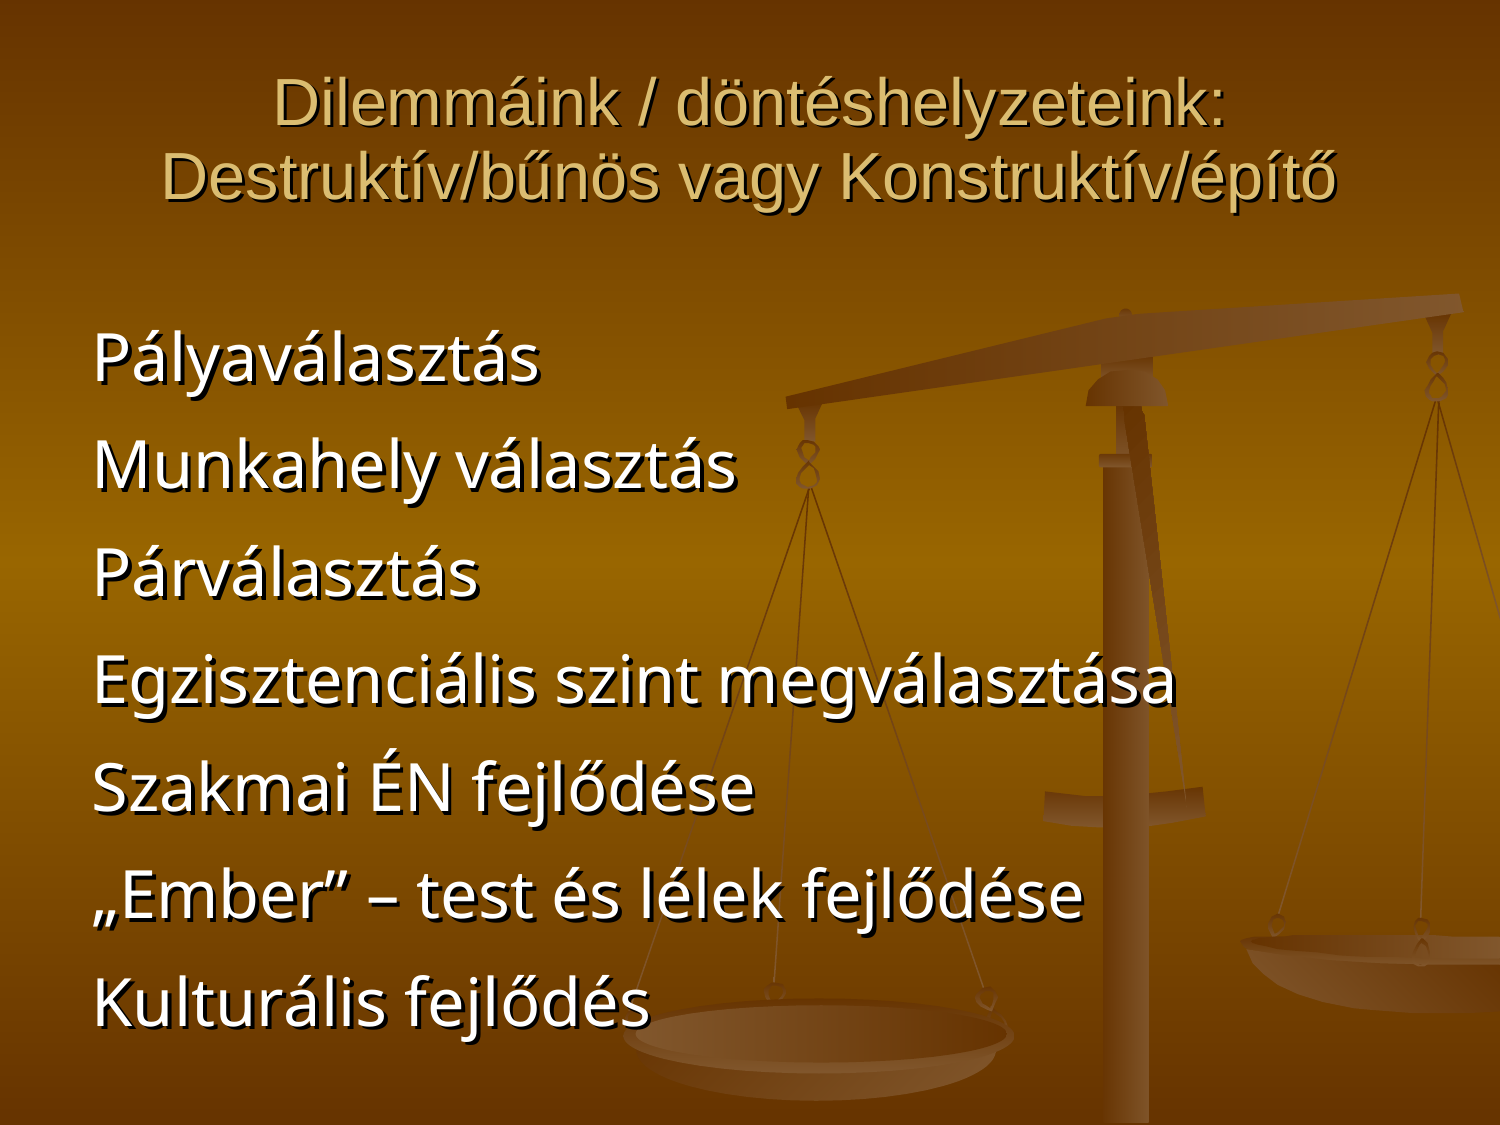

# Dilemmáink / döntéshelyzeteink: Destruktív/bűnös vagy Konstruktív/építő
Pályaválasztás
Munkahely választás
Párválasztás
Egzisztenciális szint megválasztása
Szakmai ÉN fejlődése
„Ember” – test és lélek fejlődése
Kulturális fejlődés